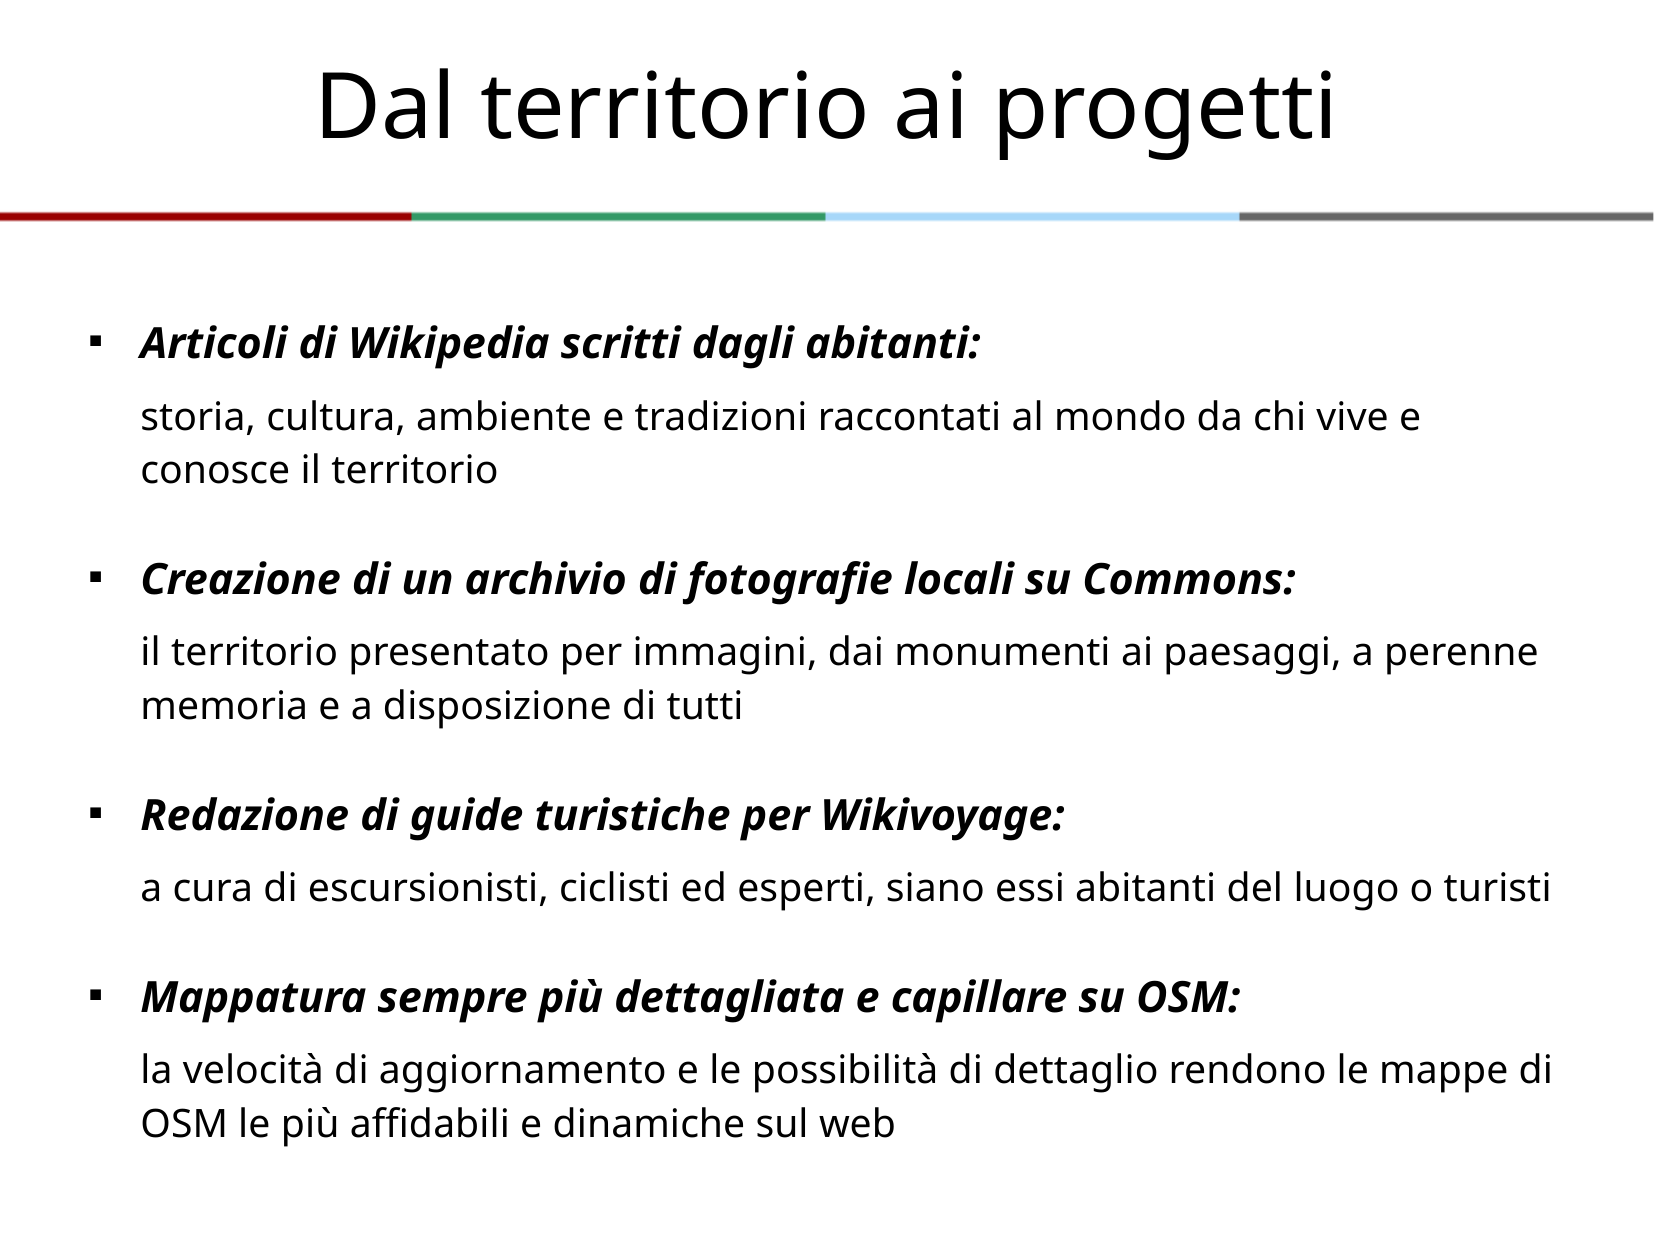

# Dal territorio ai progetti
Articoli di Wikipedia scritti dagli abitanti:
storia, cultura, ambiente e tradizioni raccontati al mondo da chi vive e conosce il territorio
Creazione di un archivio di fotografie locali su Commons:
il territorio presentato per immagini, dai monumenti ai paesaggi, a perenne memoria e a disposizione di tutti
Redazione di guide turistiche per Wikivoyage:
a cura di escursionisti, ciclisti ed esperti, siano essi abitanti del luogo o turisti
Mappatura sempre più dettagliata e capillare su OSM:
la velocità di aggiornamento e le possibilità di dettaglio rendono le mappe di OSM le più affidabili e dinamiche sul web